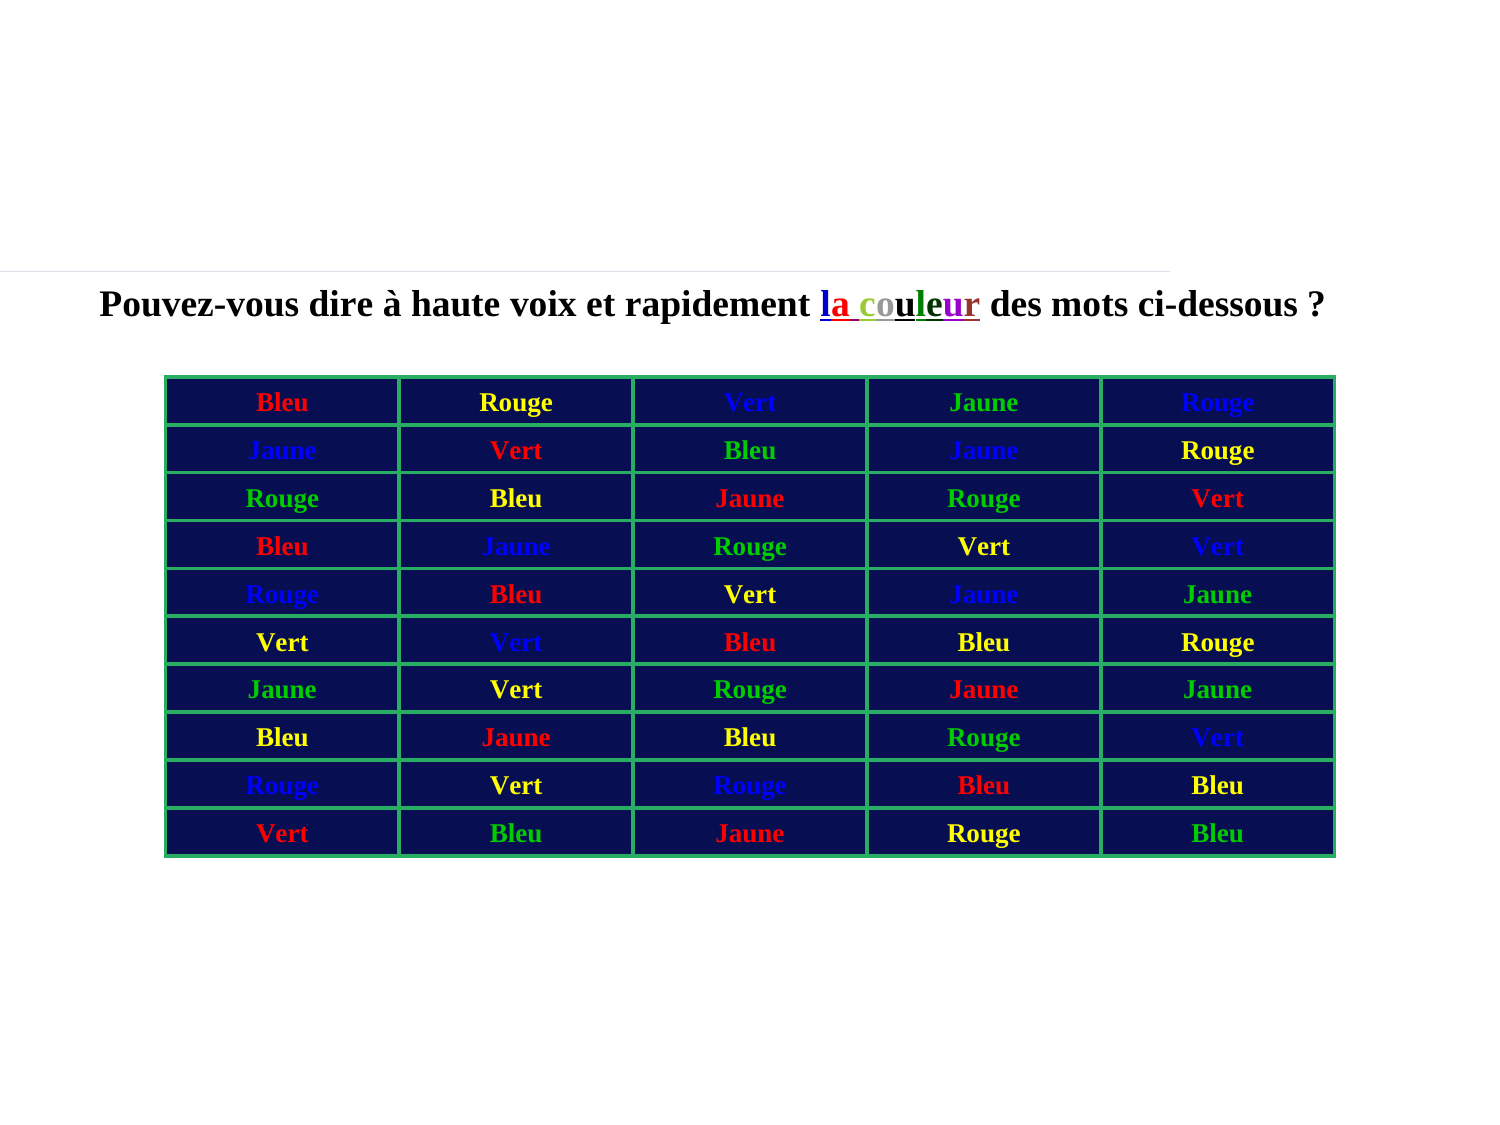

Pouvez-vous dire à haute voix et rapidement la couleur des mots ci-dessous ?
| Bleu | Rouge | Vert | Jaune | Rouge |
| --- | --- | --- | --- | --- |
| Jaune | Vert | Bleu | Jaune | Rouge |
| Rouge | Bleu | Jaune | Rouge | Vert |
| Bleu | Jaune | Rouge | Vert | Vert |
| Rouge | Bleu | Vert | Jaune | Jaune |
| Vert | Vert | Bleu | Bleu | Rouge |
| Jaune | Vert | Rouge | Jaune | Jaune |
| Bleu | Jaune | Bleu | Rouge | Vert |
| Rouge | Vert | Rouge | Bleu | Bleu |
| Vert | Bleu | Jaune | Rouge | Bleu |